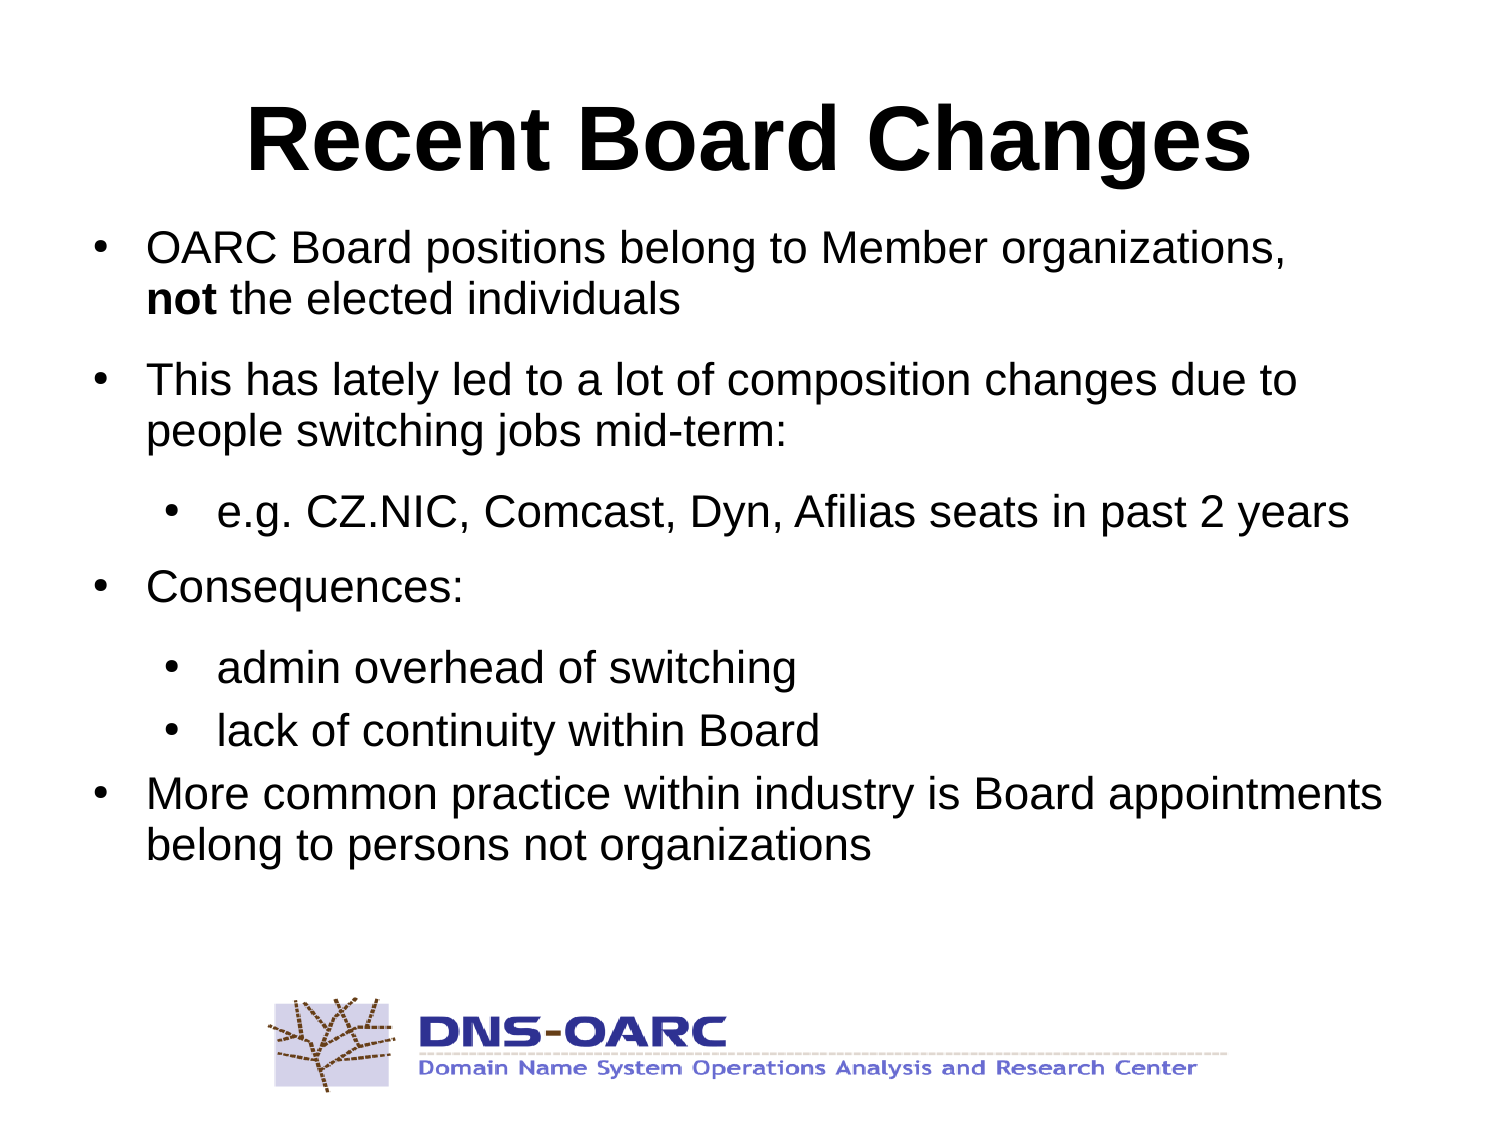

# Recent Board Changes
OARC Board positions belong to Member organizations,
not the elected individuals
This has lately led to a lot of composition changes due to people switching jobs mid-term:
e.g. CZ.NIC, Comcast, Dyn, Afilias seats in past 2 years
Consequences:
admin overhead of switching
lack of continuity within Board
More common practice within industry is Board appointments belong to persons not organizations